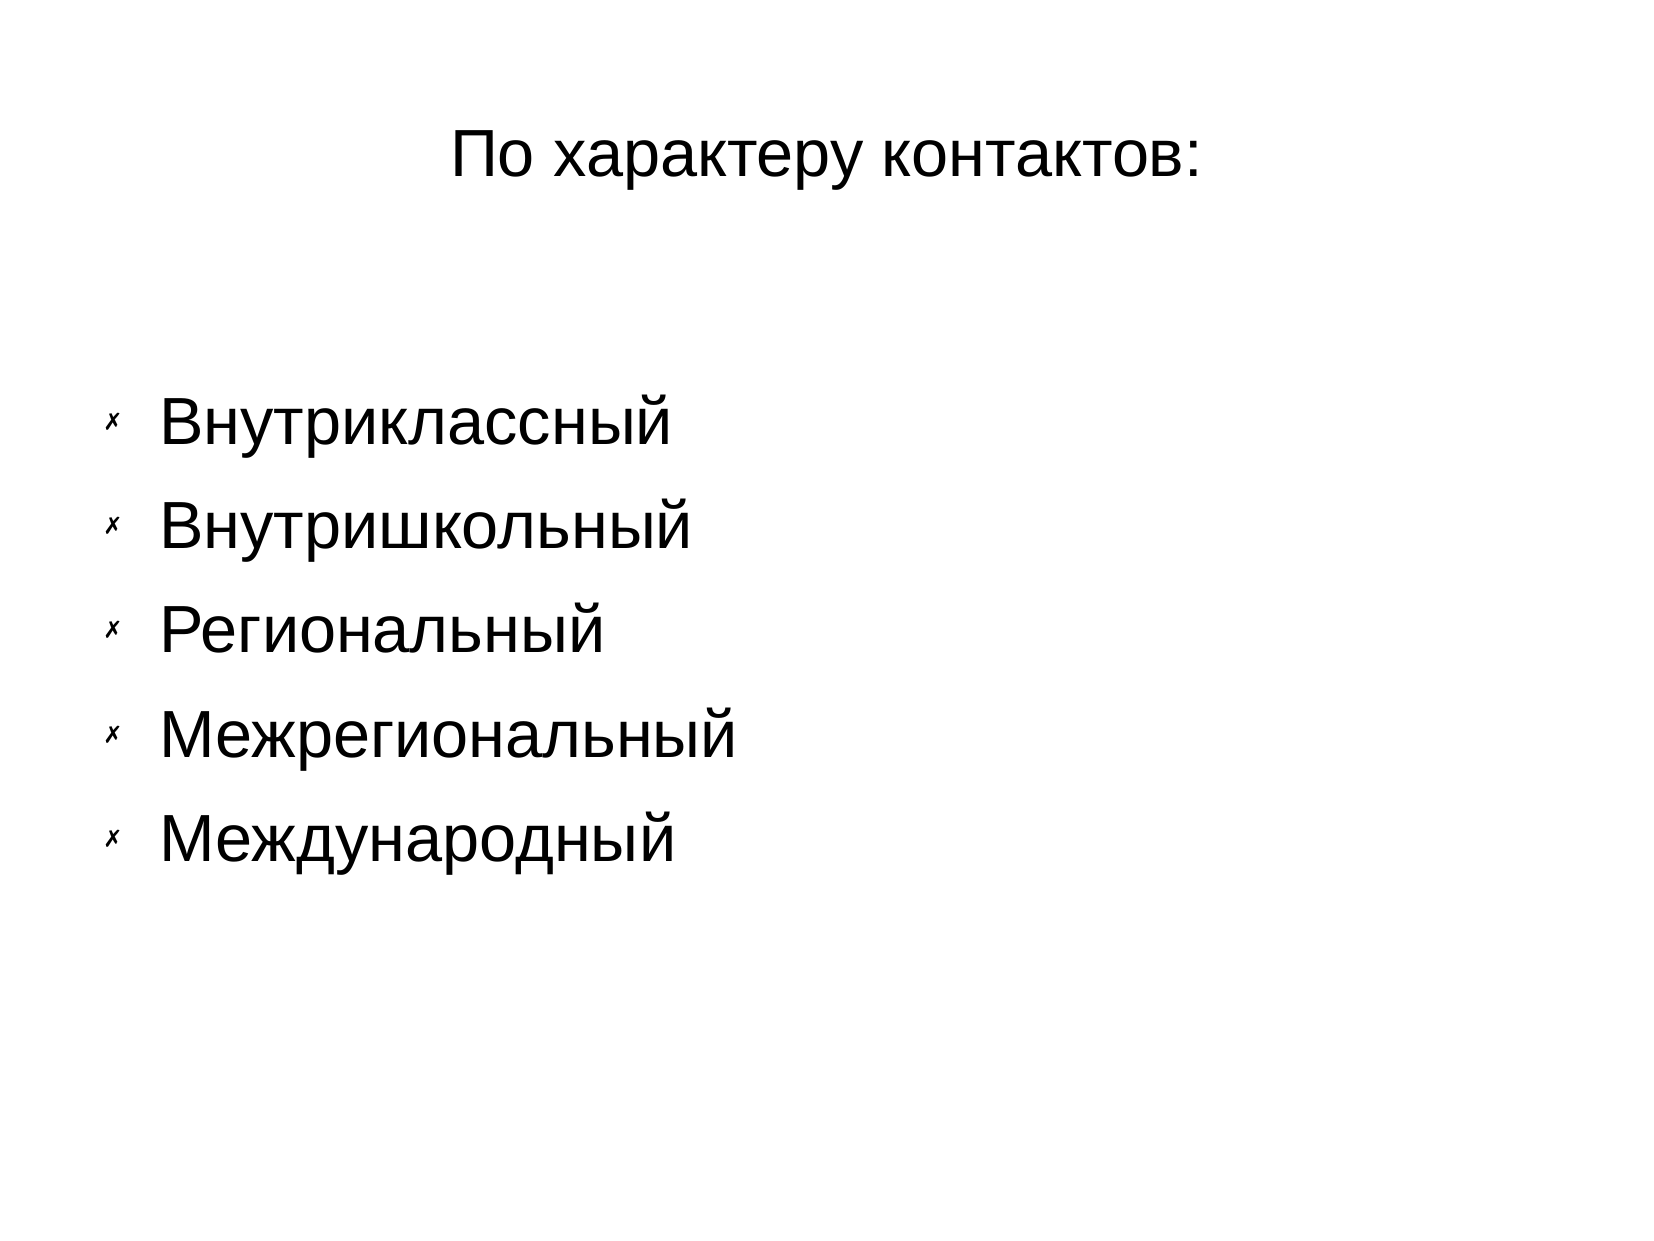

# По характеру контактов:
Внутриклассный
Внутришкольный
Региональный
Межрегиональный
Международный